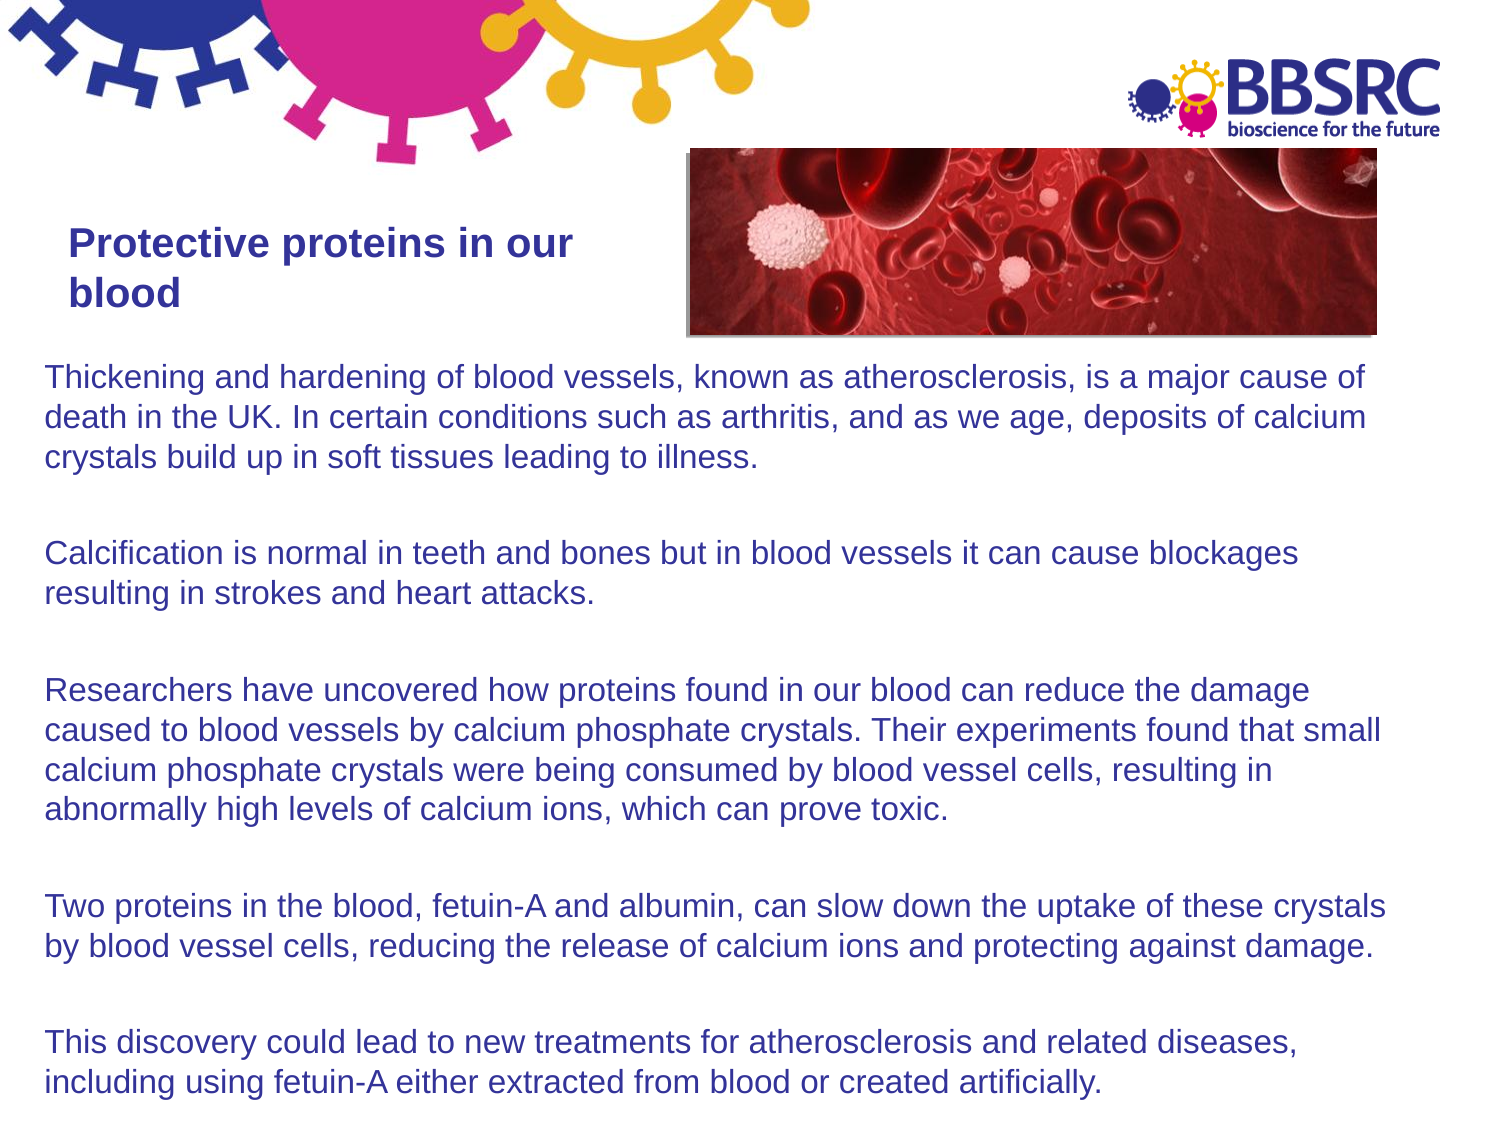

# Protective proteins in our blood
Thickening and hardening of blood vessels, known as atherosclerosis, is a major cause of death in the UK. In certain conditions such as arthritis, and as we age, deposits of calcium crystals build up in soft tissues leading to illness.
Calcification is normal in teeth and bones but in blood vessels it can cause blockages resulting in strokes and heart attacks.
Researchers have uncovered how proteins found in our blood can reduce the damage caused to blood vessels by calcium phosphate crystals. Their experiments found that small calcium phosphate crystals were being consumed by blood vessel cells, resulting in abnormally high levels of calcium ions, which can prove toxic.
Two proteins in the blood, fetuin-A and albumin, can slow down the uptake of these crystals by blood vessel cells, reducing the release of calcium ions and protecting against damage.
This discovery could lead to new treatments for atherosclerosis and related diseases, including using fetuin-A either extracted from blood or created artificially.